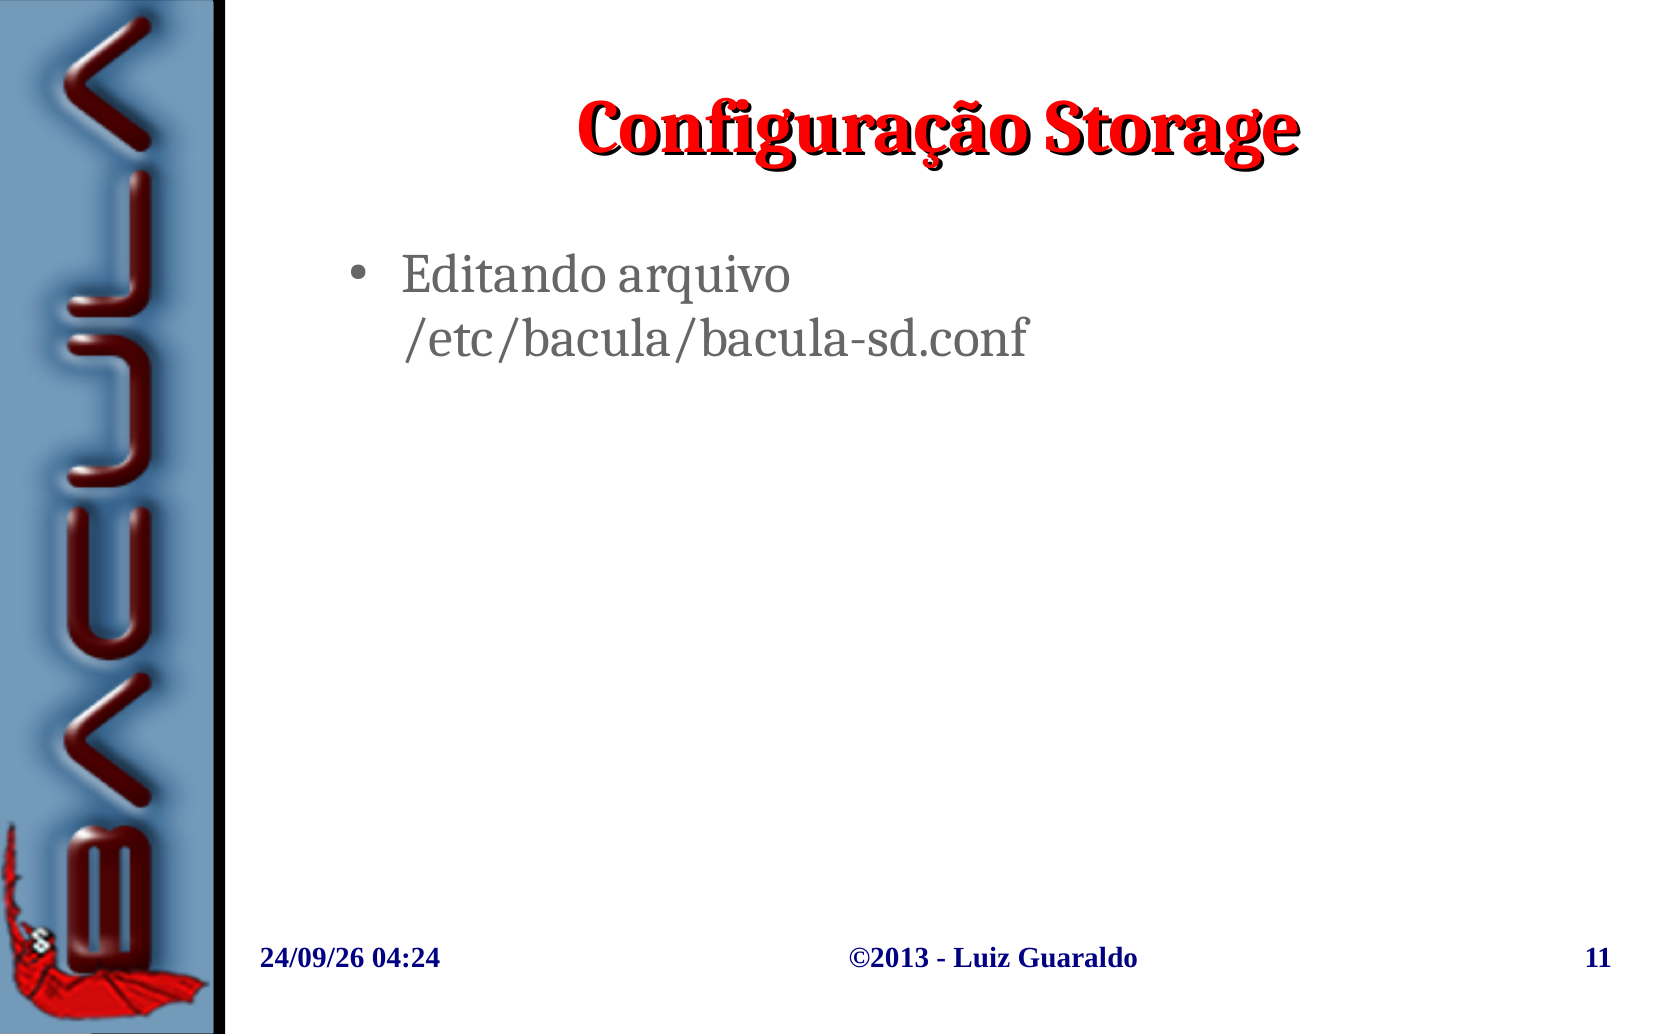

# Configuração Storage
Editando arquivo
/etc/bacula/bacula-sd.conf
©2013 - Luiz Guaraldo
11